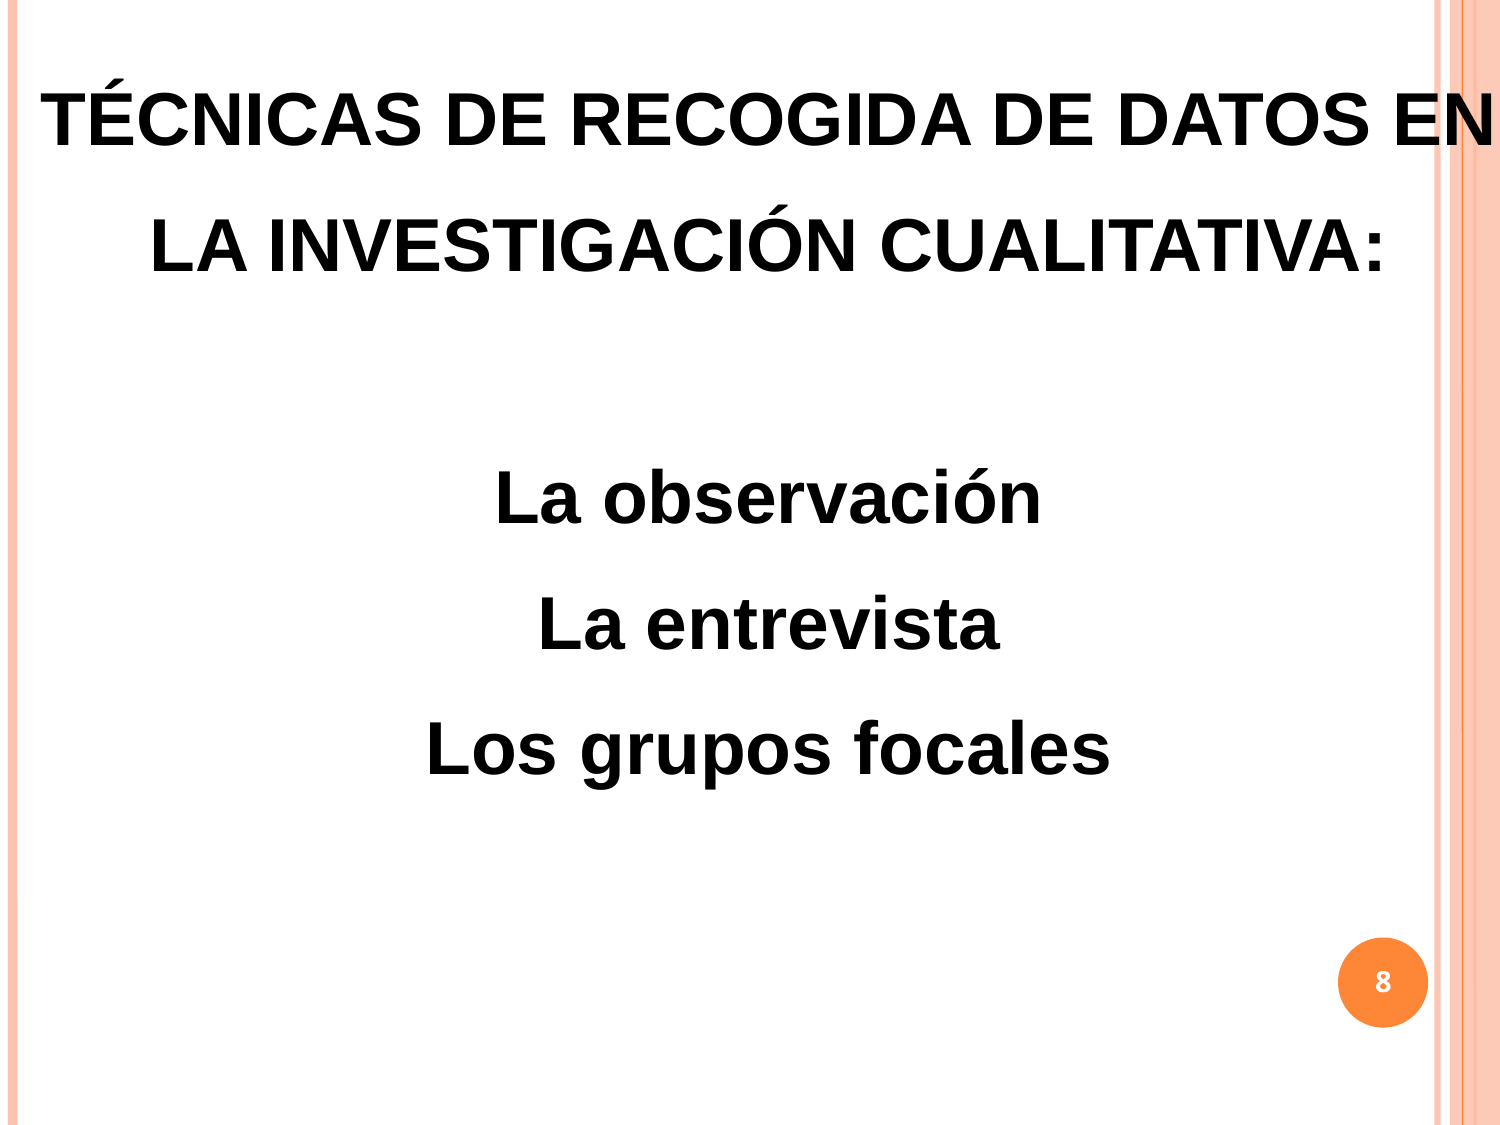

# TÉCNICAS DE RECOGIDA DE DATOS EN LA INVESTIGACIÓN CUALITATIVA: La observación La entrevista Los grupos focales